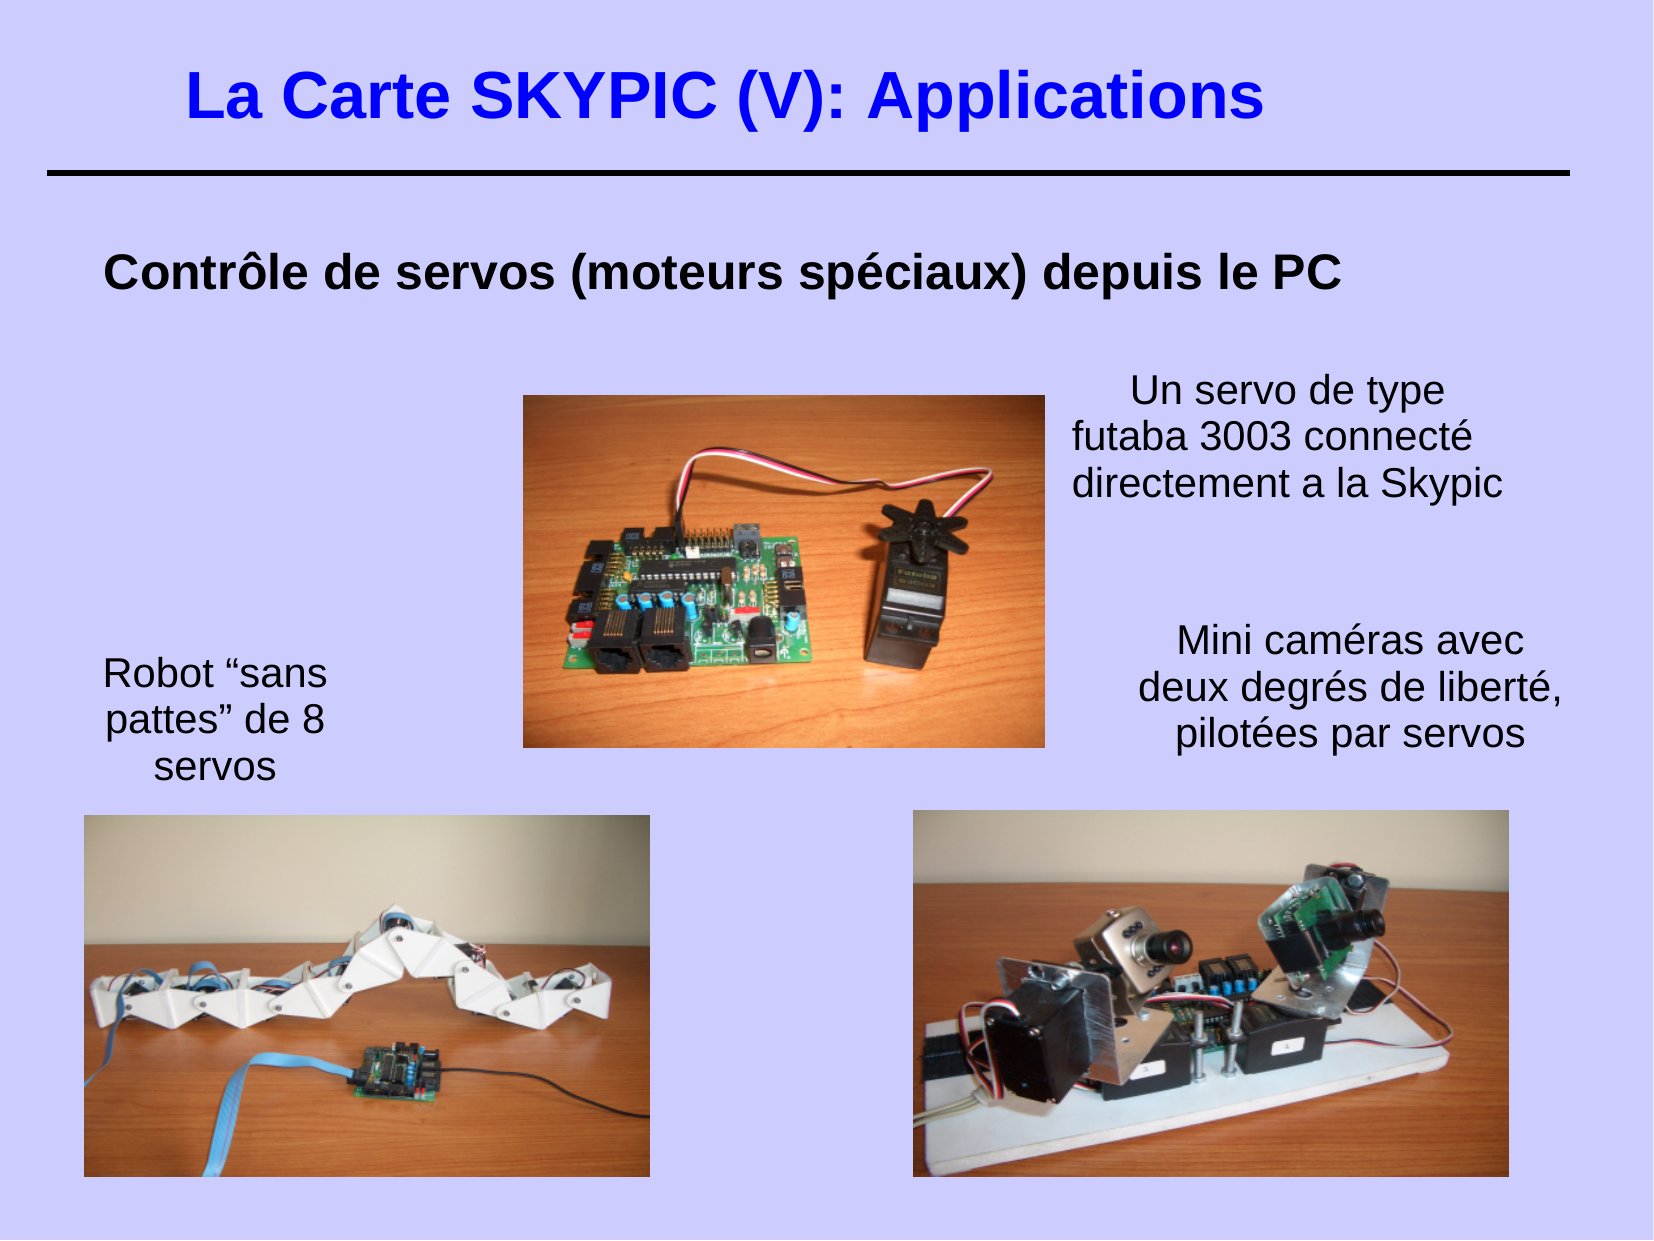

# La Carte SKYPIC (V): Applications
 Contrôle de servos (moteurs spéciaux) depuis le PC
Un servo de type
futaba 3003 connecté
directement a la Skypic
Mini caméras avec deux degrés de liberté, pilotées par servos
Robot “sans pattes” de 8 servos